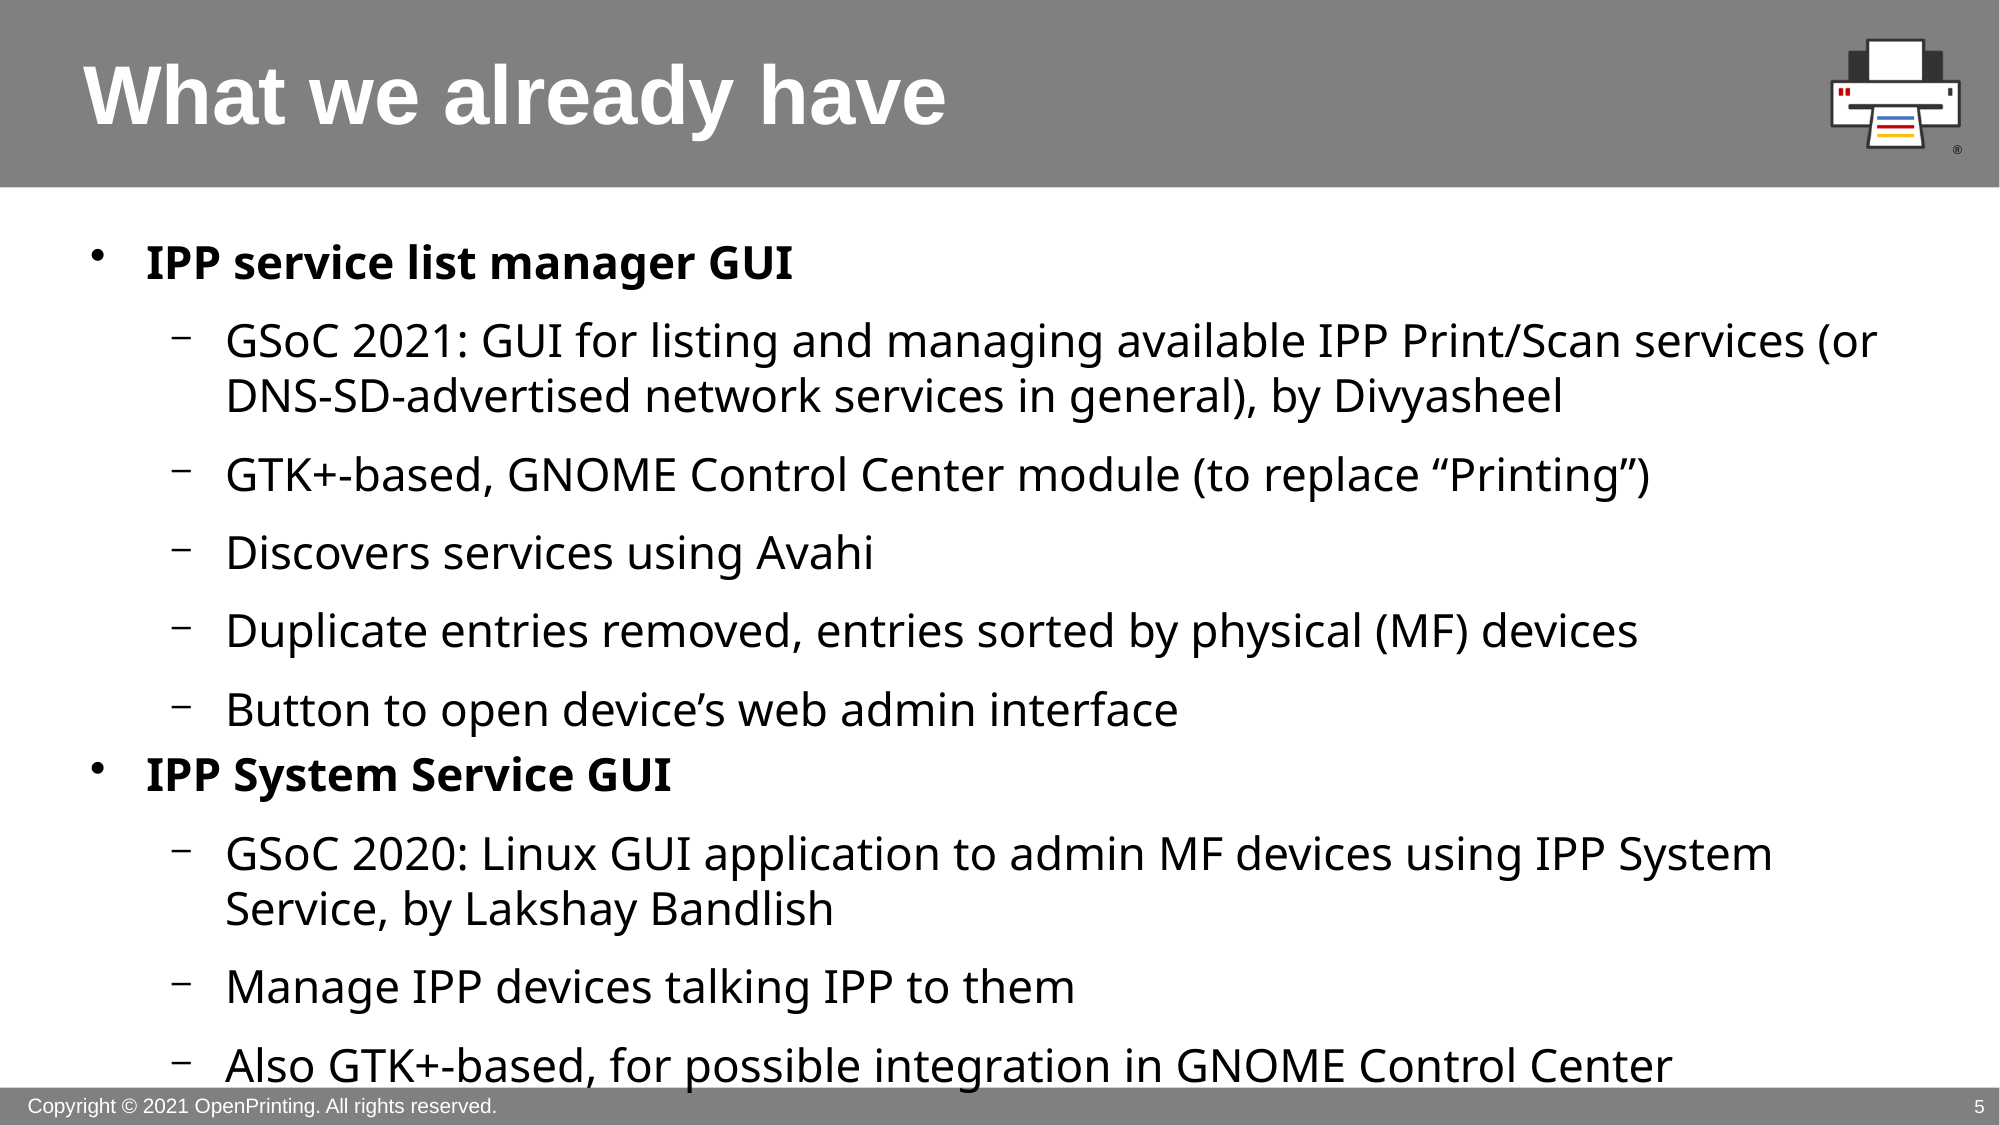

What we already have
# IPP service list manager GUI
GSoC 2021: GUI for listing and managing available IPP Print/Scan services (or DNS-SD-advertised network services in general), by Divyasheel
GTK+-based, GNOME Control Center module (to replace “Printing”)
Discovers services using Avahi
Duplicate entries removed, entries sorted by physical (MF) devices
Button to open device’s web admin interface
IPP System Service GUI
GSoC 2020: Linux GUI application to admin MF devices using IPP System Service, by Lakshay Bandlish
Manage IPP devices talking IPP to them
Also GTK+-based, for possible integration in GNOME Control Center